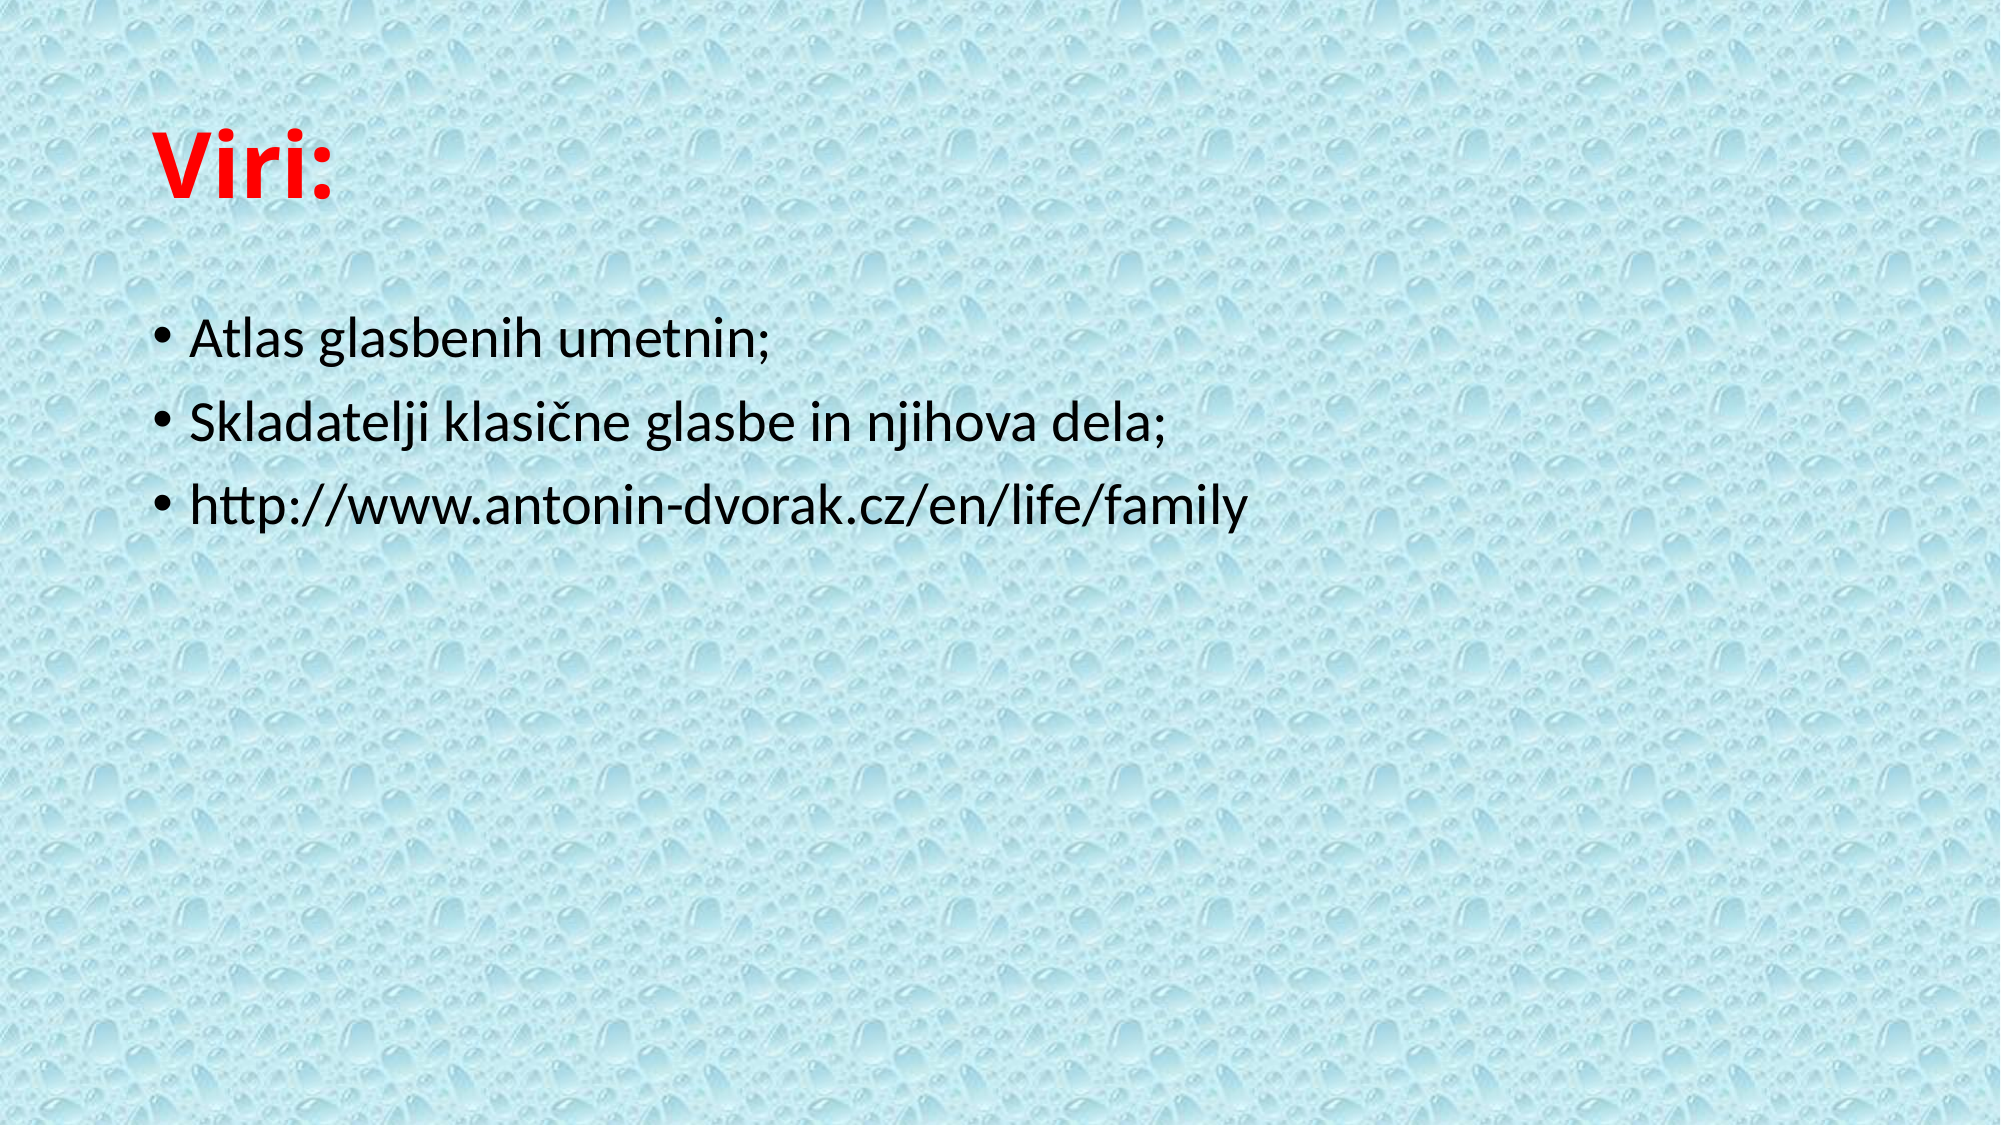

# Viri:
Atlas glasbenih umetnin;
Skladatelji klasične glasbe in njihova dela;
http://www.antonin-dvorak.cz/en/life/family